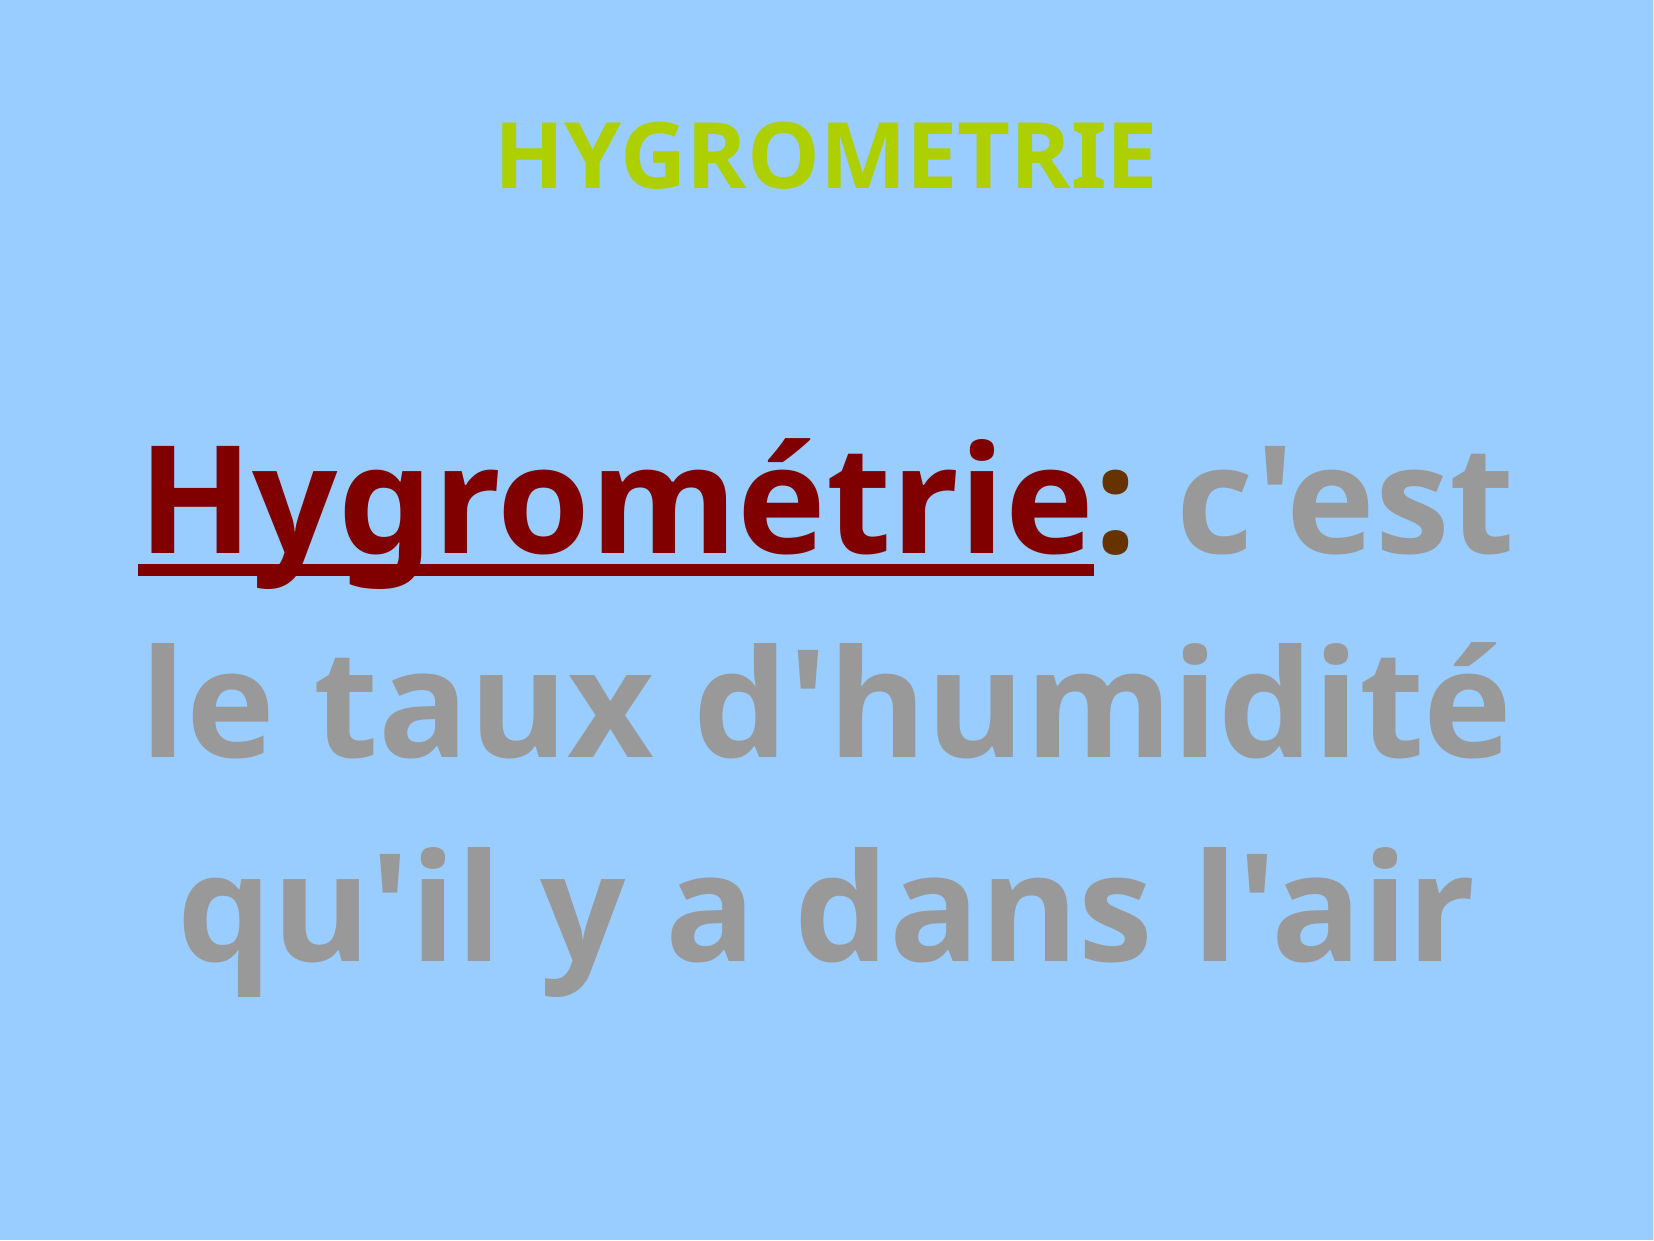

# HYGROMETRIE
Hygrométrie: c'est le taux d'humidité qu'il y a dans l'air